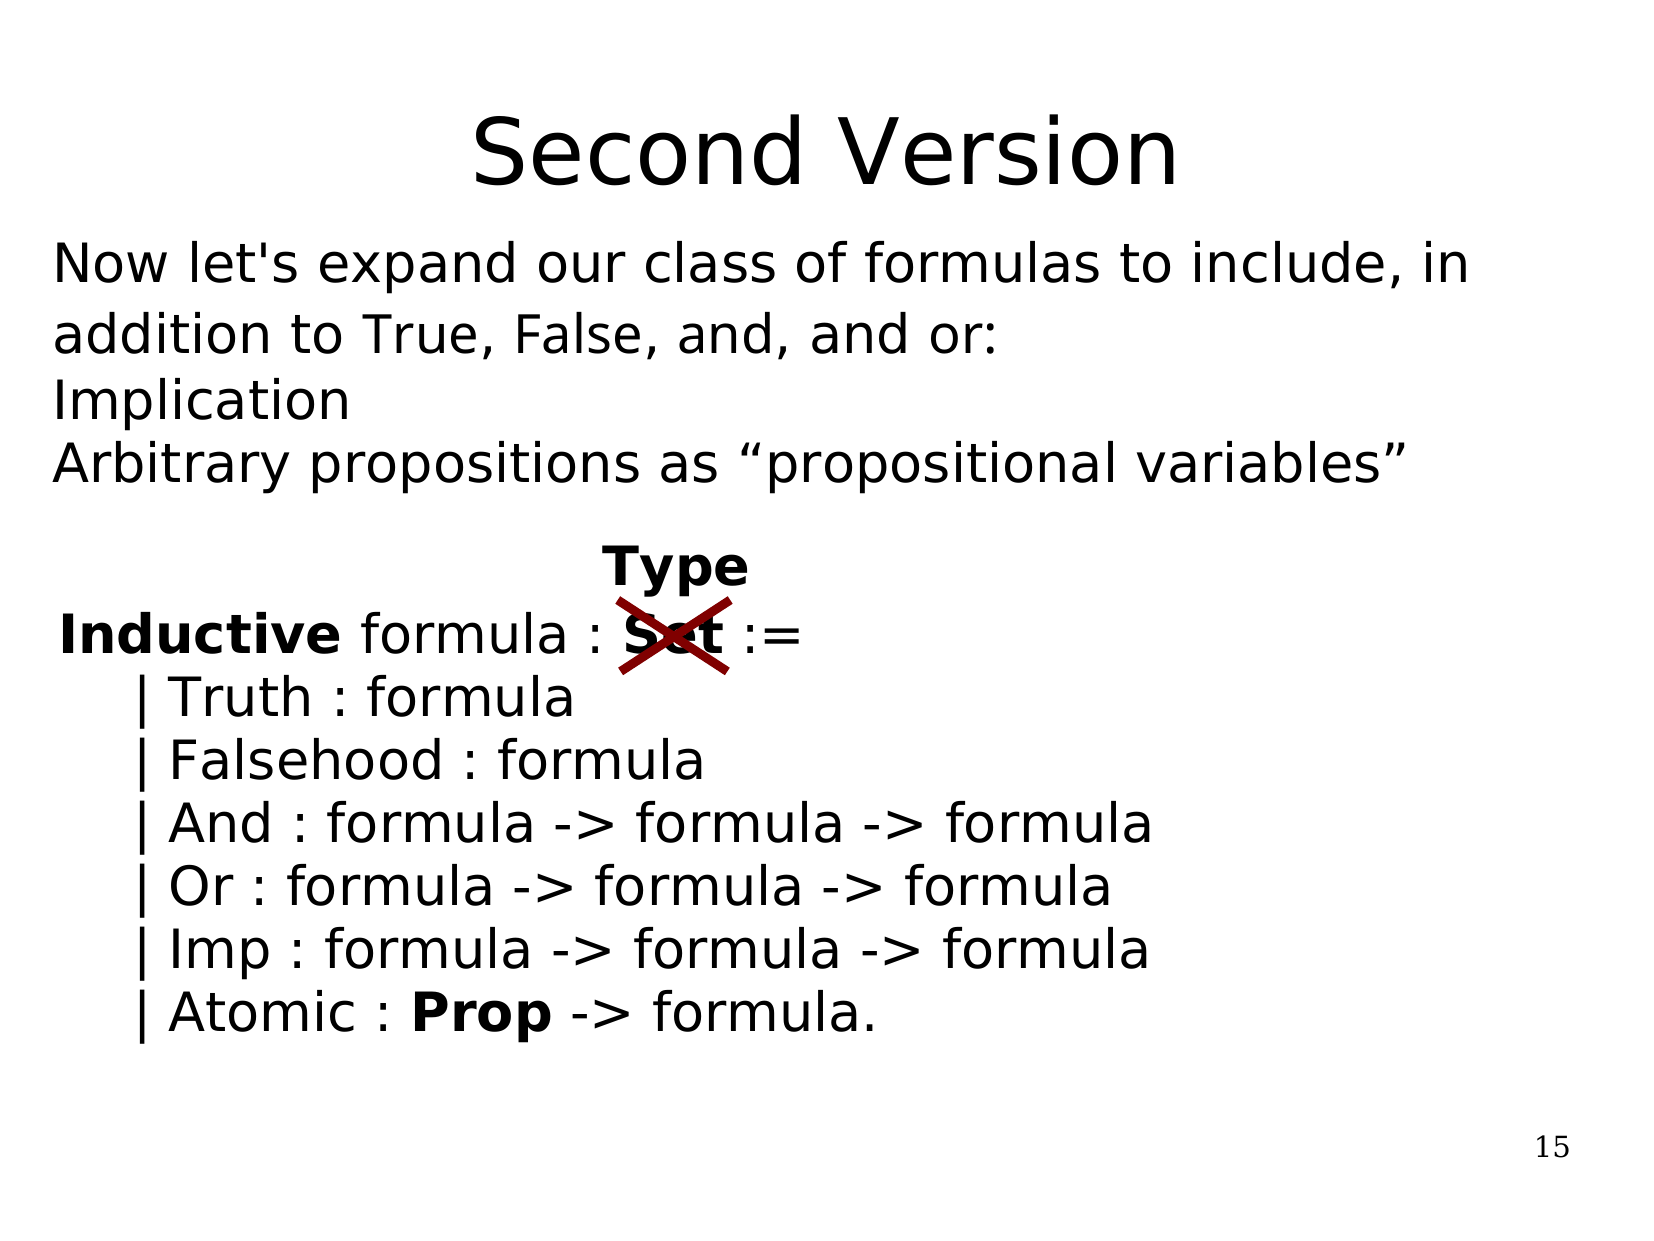

# Second Version
Now let's expand our class of formulas to include, in addition to True, False, and, and or:
Implication
Arbitrary propositions as “propositional variables”
Type
Inductive formula : Set :=
	| Truth : formula
	| Falsehood : formula
	| And : formula -> formula -> formula
	| Or : formula -> formula -> formula
	| Imp : formula -> formula -> formula
	| Atomic : Prop -> formula.
15